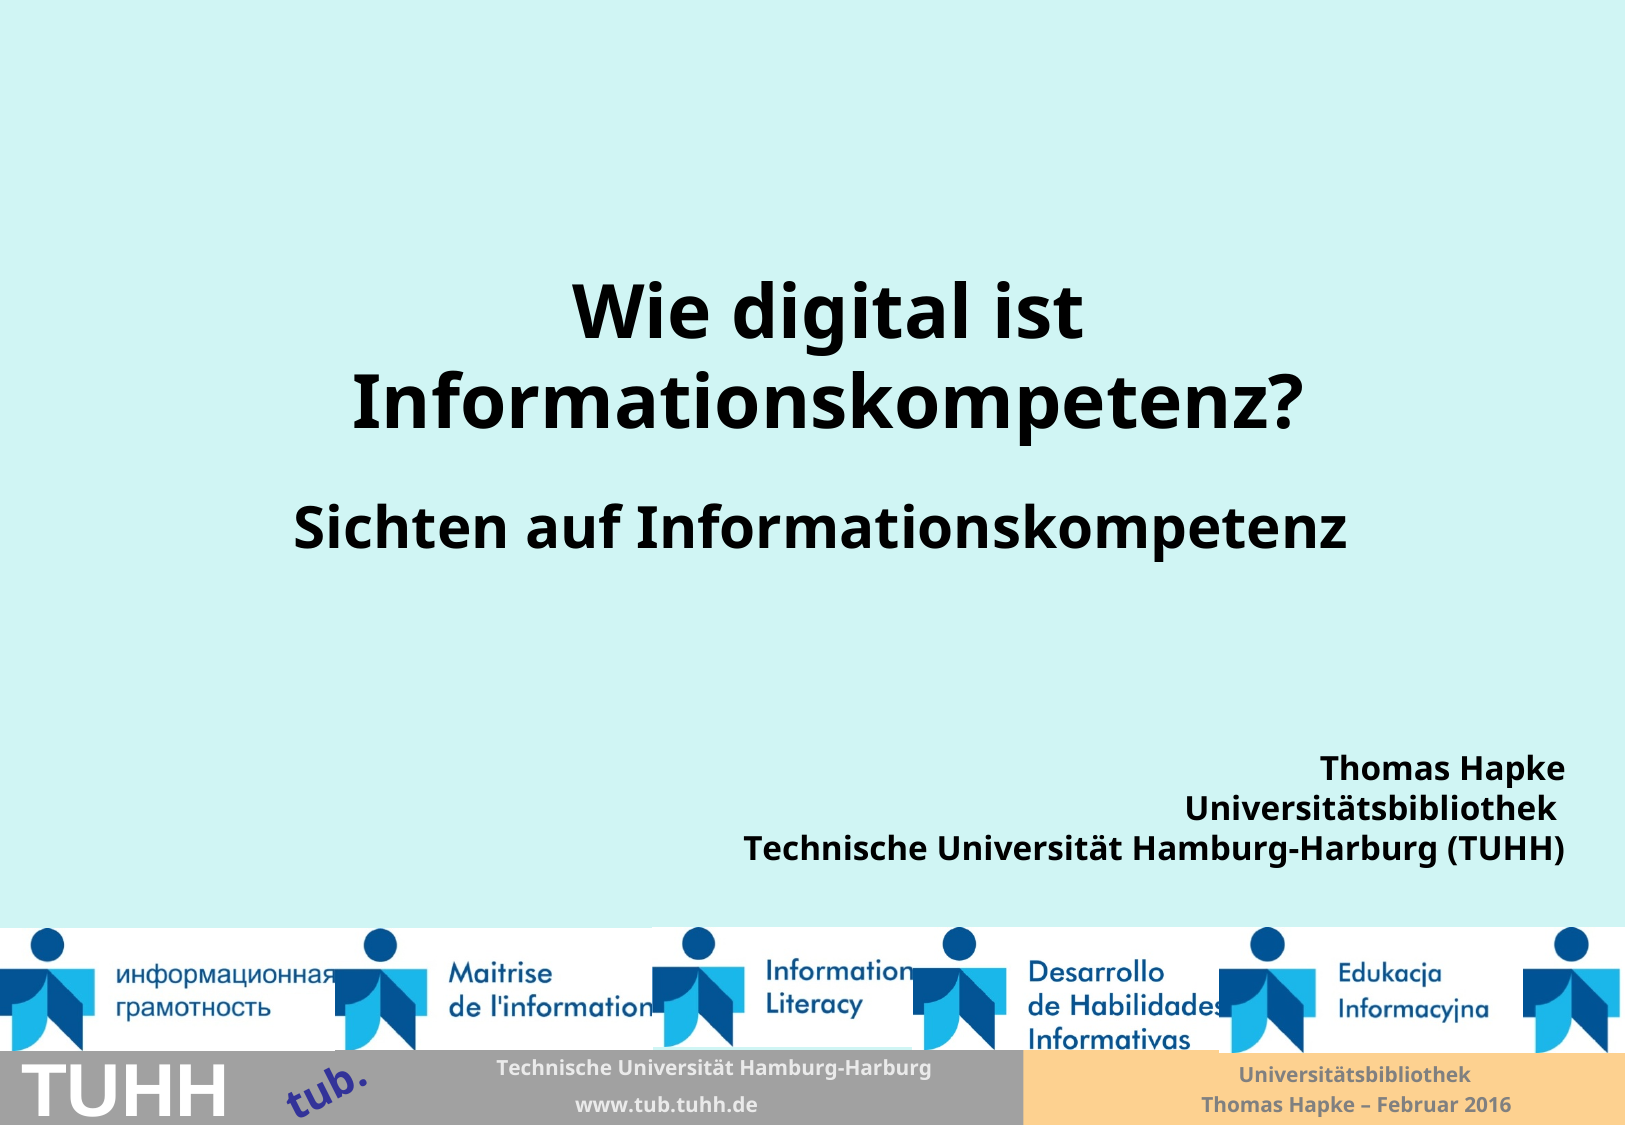

Wie digital ist Informationskompetenz?
Sichten auf Informationskompetenz
Thomas Hapke
Universitätsbibliothek
Technische Universität Hamburg-Harburg (TUHH)
TUHH
Technische Universität Hamburg-Harburg
tub.
Universitätsbibliothek
www.tub.tuhh.de
Thomas Hapke – Februar 2016